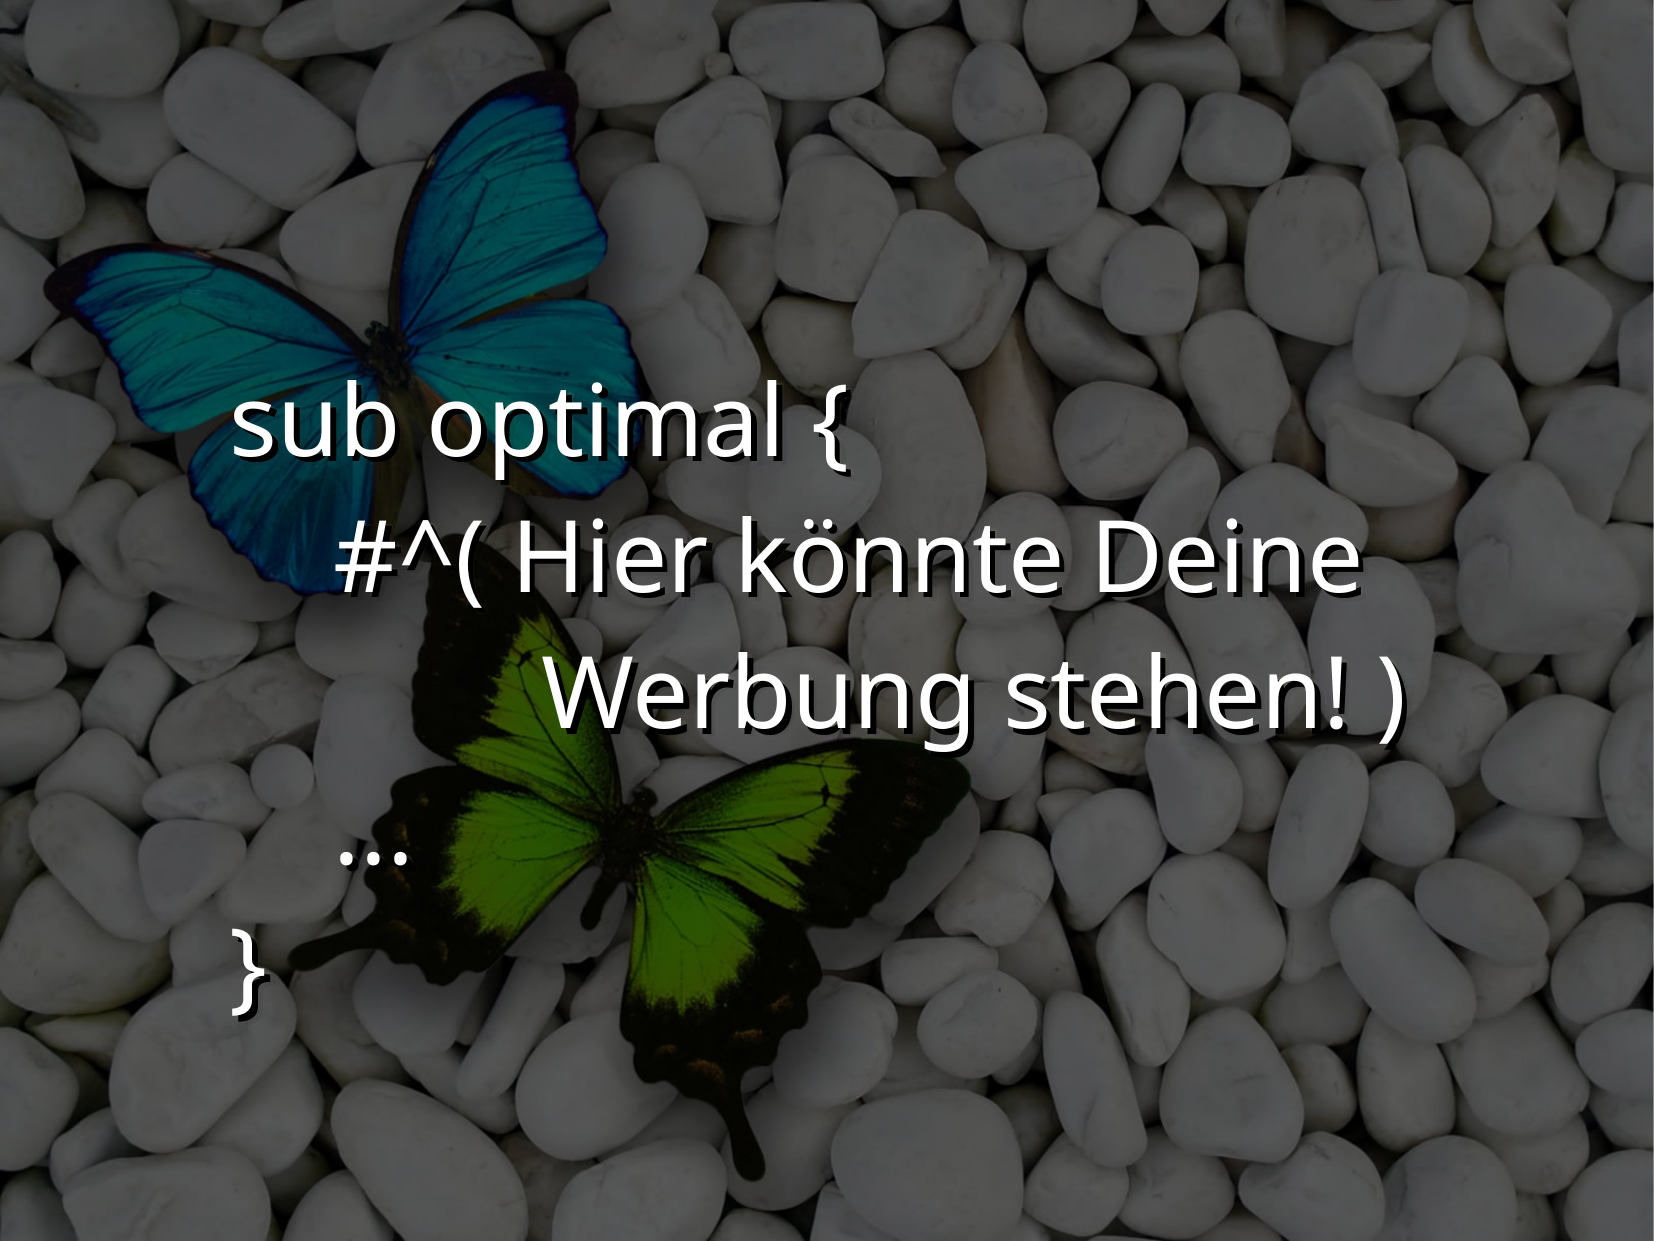

#
sub optimal {
 #^( Hier könnte Deine
 Werbung stehen! )
 ...
}